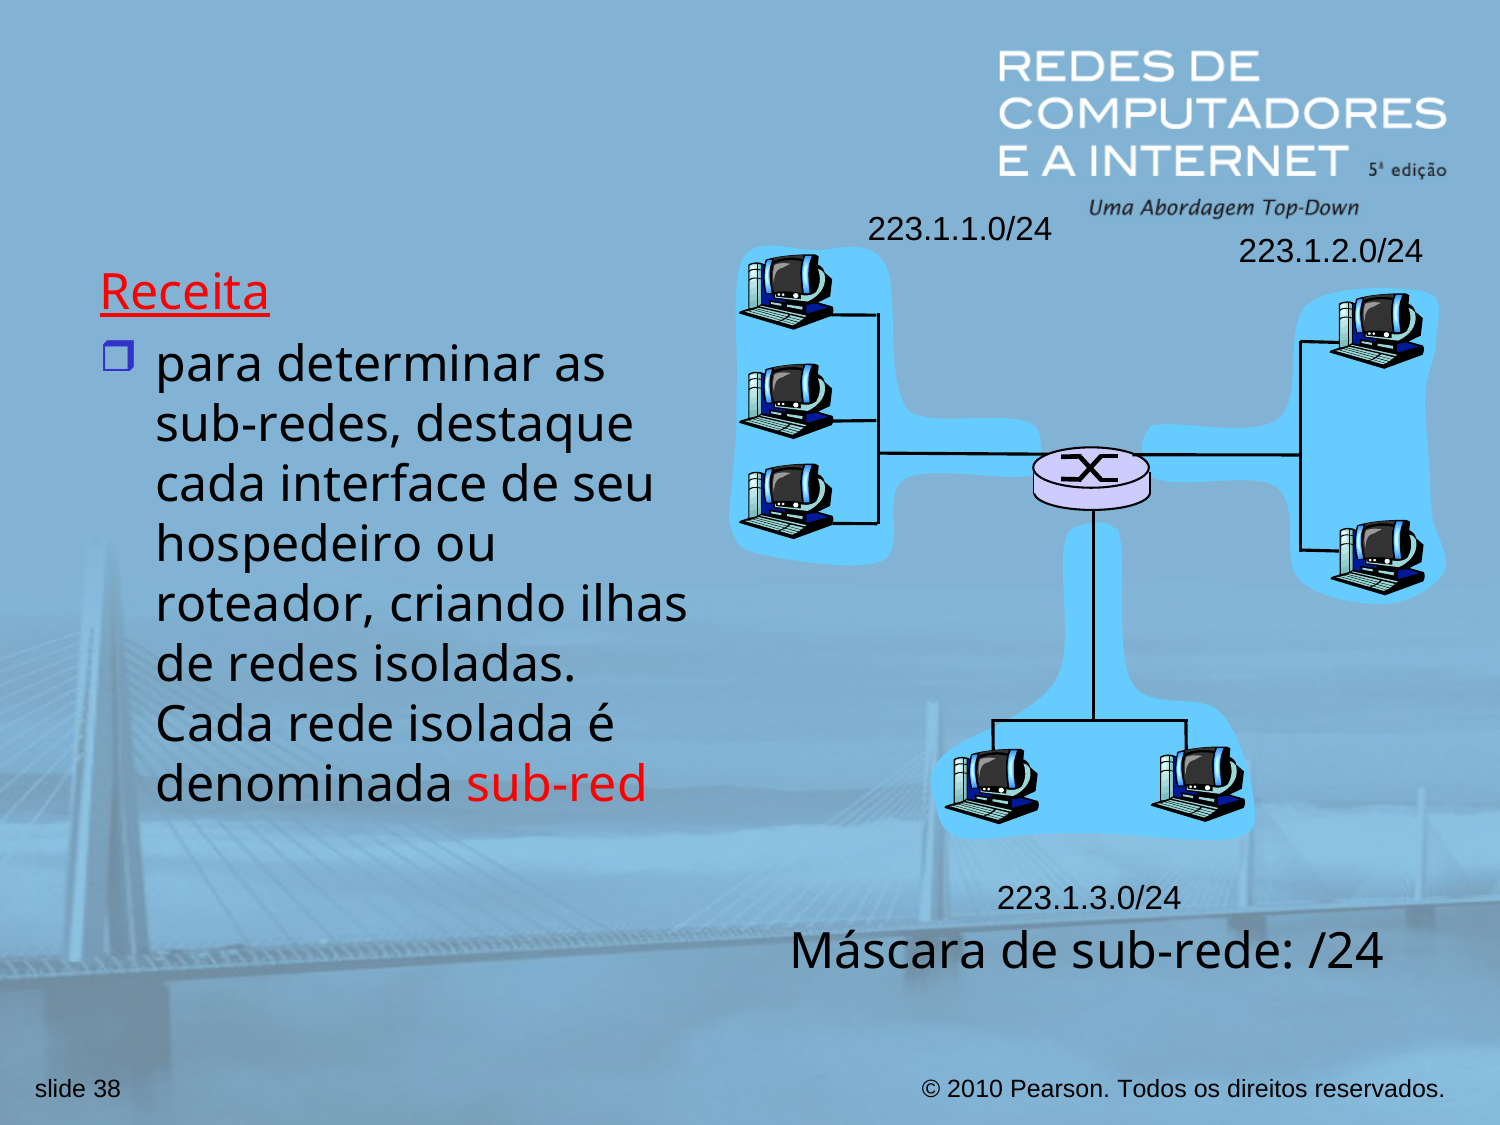

223.1.1.0/24
223.1.2.0/24
223.1.3.0/24
#
Receita
para determinar as sub-redes, destaque cada interface de seu hospedeiro ou roteador, criando ilhas de redes isoladas. Cada rede isolada é denominada sub-red
Máscara de sub-rede: /24